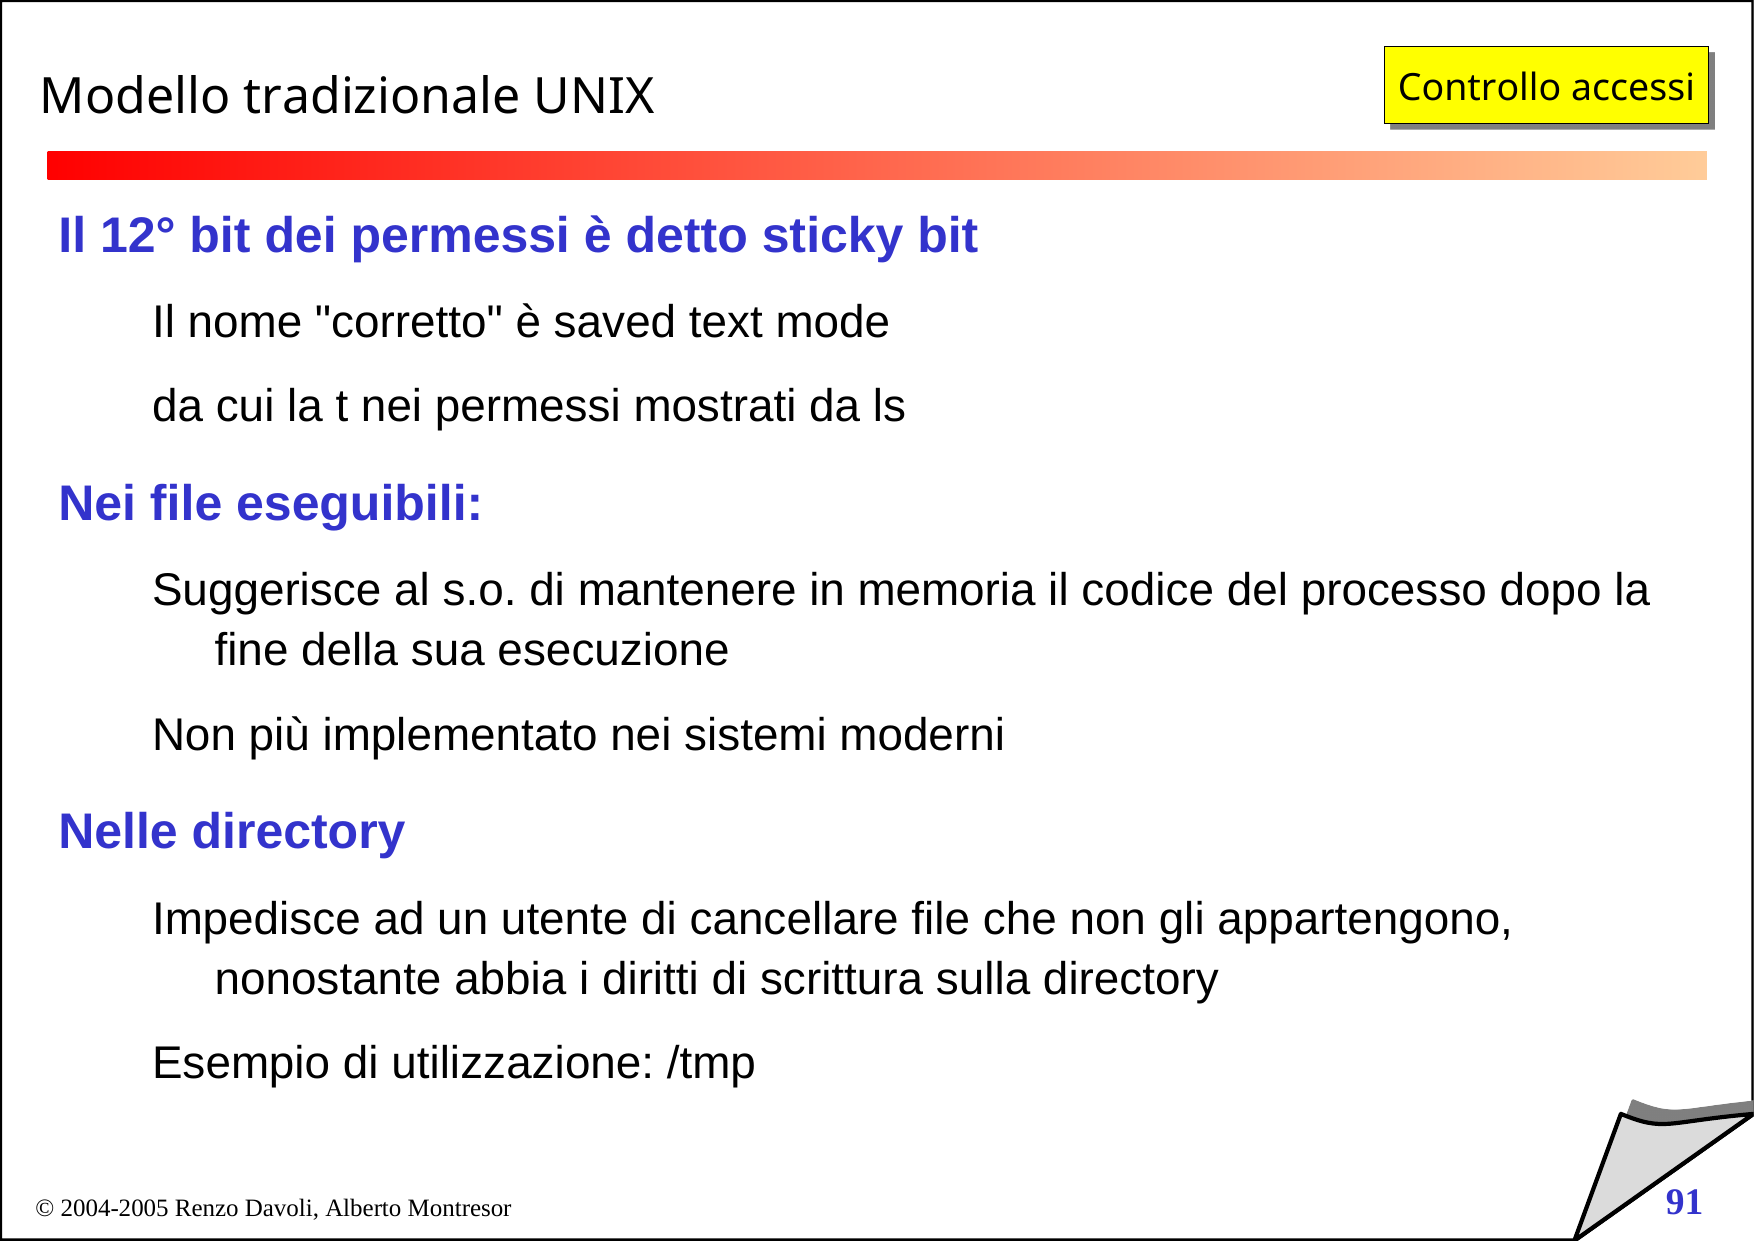

Controllo accessi
# Modello tradizionale UNIX
Il 12° bit dei permessi è detto sticky bit
Il nome "corretto" è saved text mode
da cui la t nei permessi mostrati da ls
Nei file eseguibili:
Suggerisce al s.o. di mantenere in memoria il codice del processo dopo la fine della sua esecuzione
Non più implementato nei sistemi moderni
Nelle directory
Impedisce ad un utente di cancellare file che non gli appartengono, nonostante abbia i diritti di scrittura sulla directory
Esempio di utilizzazione: /tmp